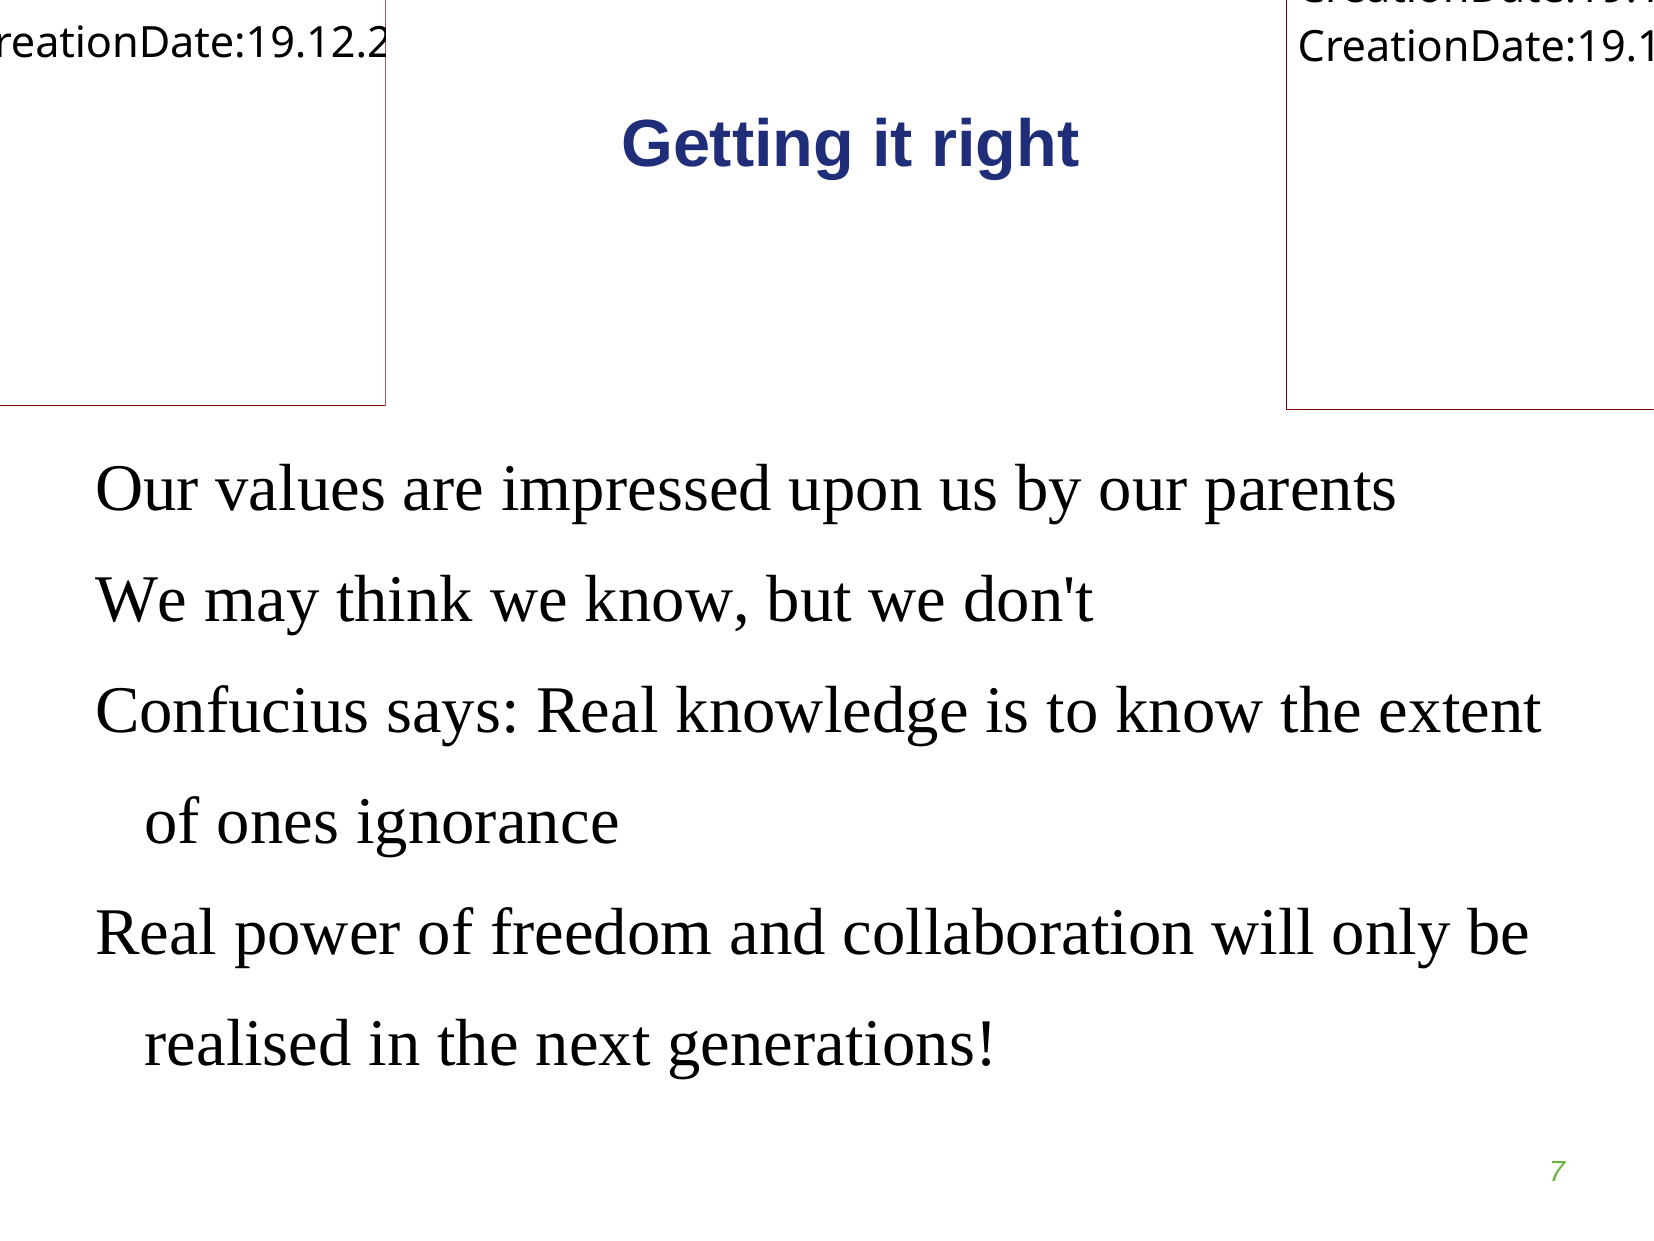

# Getting it right
Our values are impressed upon us by our parents
We may think we know, but we don't
Confucius says: Real knowledge is to know the extent of ones ignorance
Real power of freedom and collaboration will only be realised in the next generations!